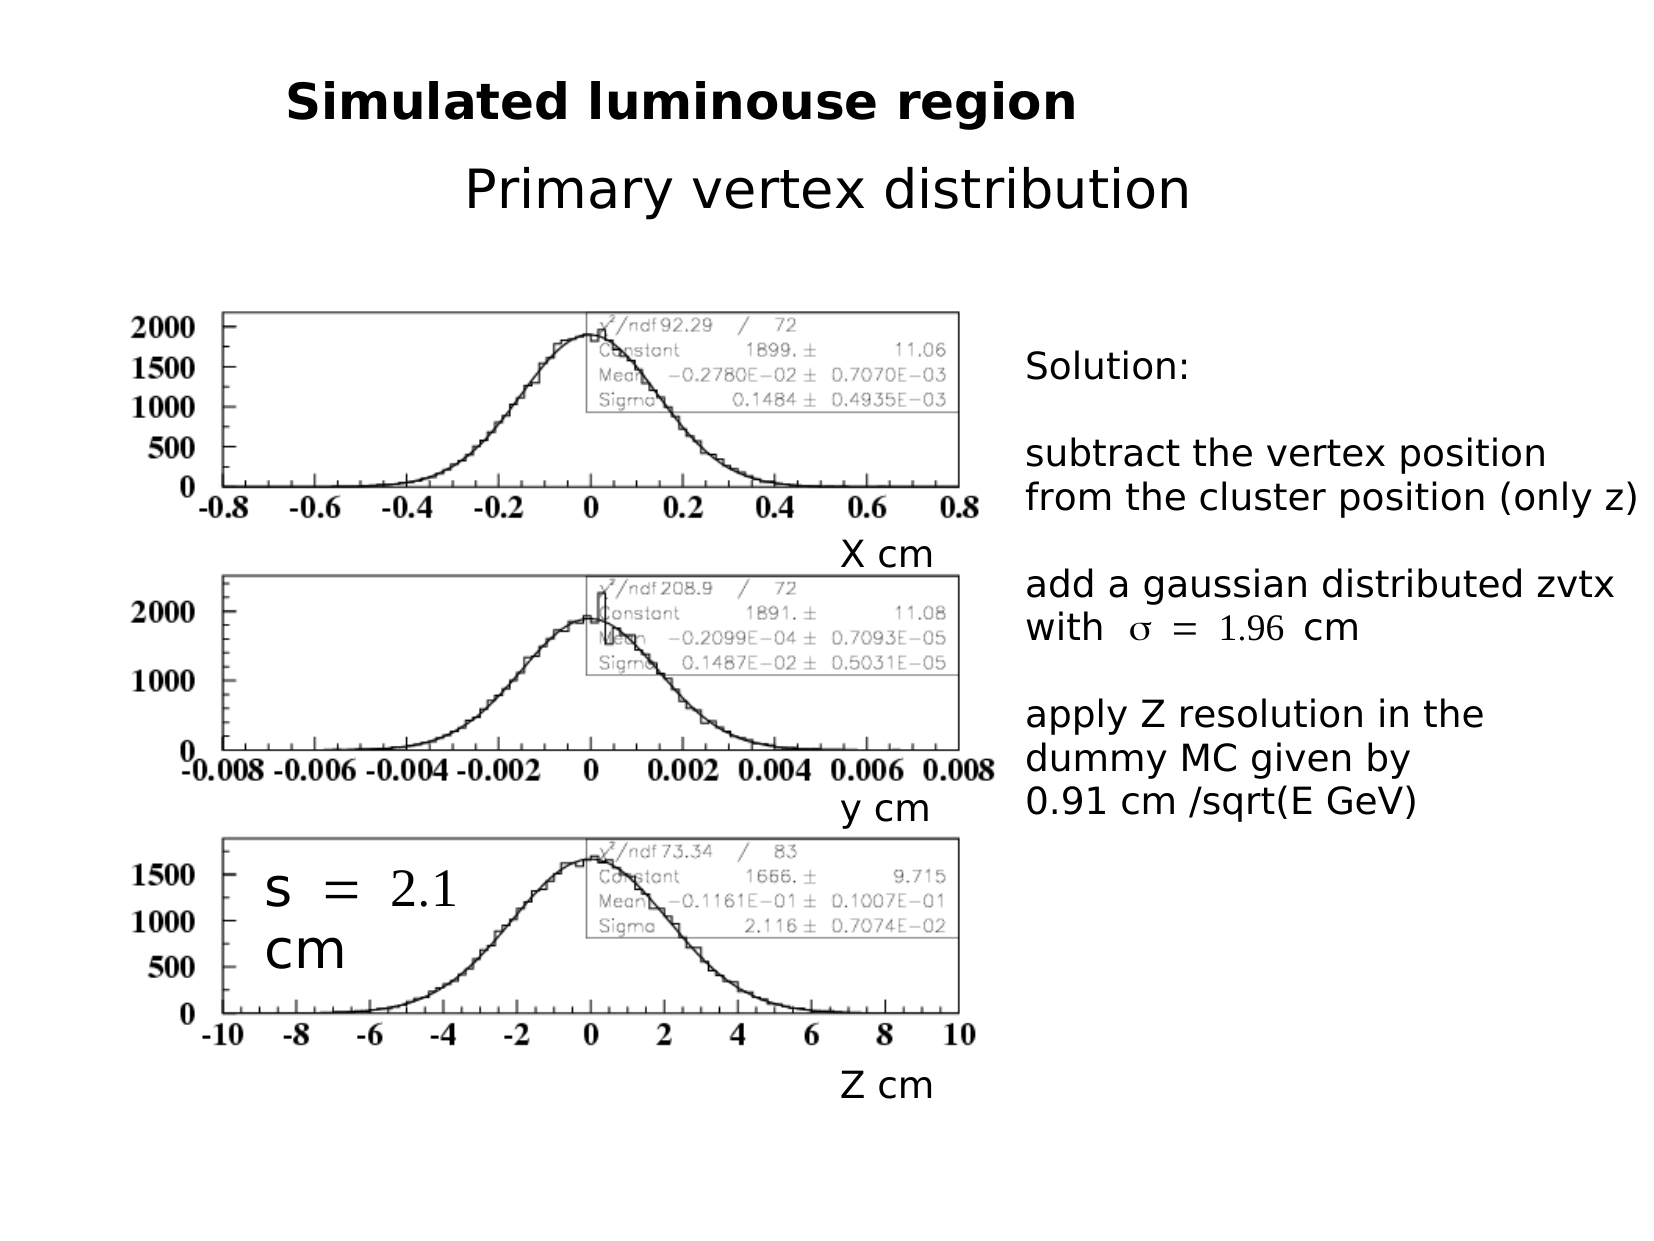

Simulated luminouse region
Primary vertex distribution
Solution:
subtract the vertex position
from the cluster position (only z)
add a gaussian distributed zvtx
with s = 1.96 cm
apply Z resolution in the
dummy MC given by
0.91 cm /sqrt(E GeV)
X cm
y cm
s = 2.1 cm
Z cm